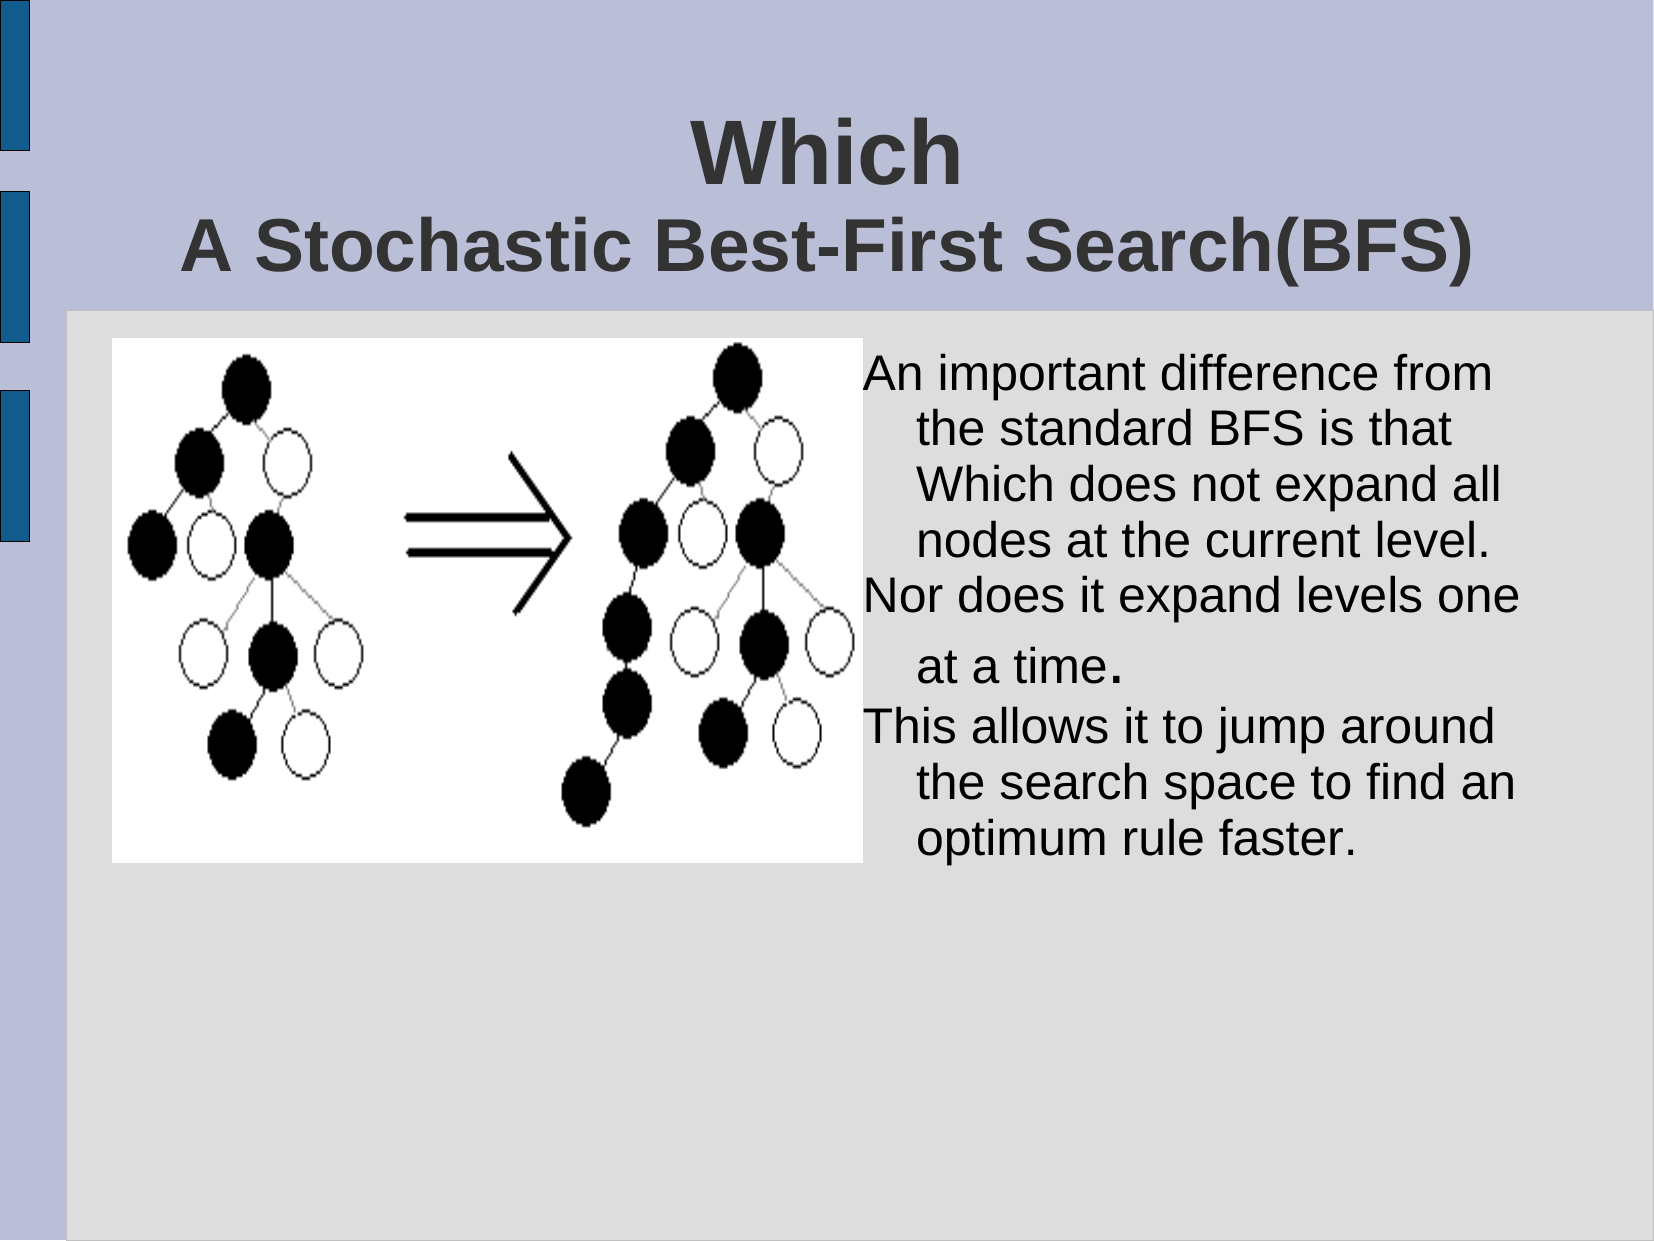

# Which A Stochastic Best-First Search(BFS)
An important difference from the standard BFS is that Which does not expand all nodes at the current level.
Nor does it expand levels one at a time.
This allows it to jump around the search space to find an optimum rule faster.